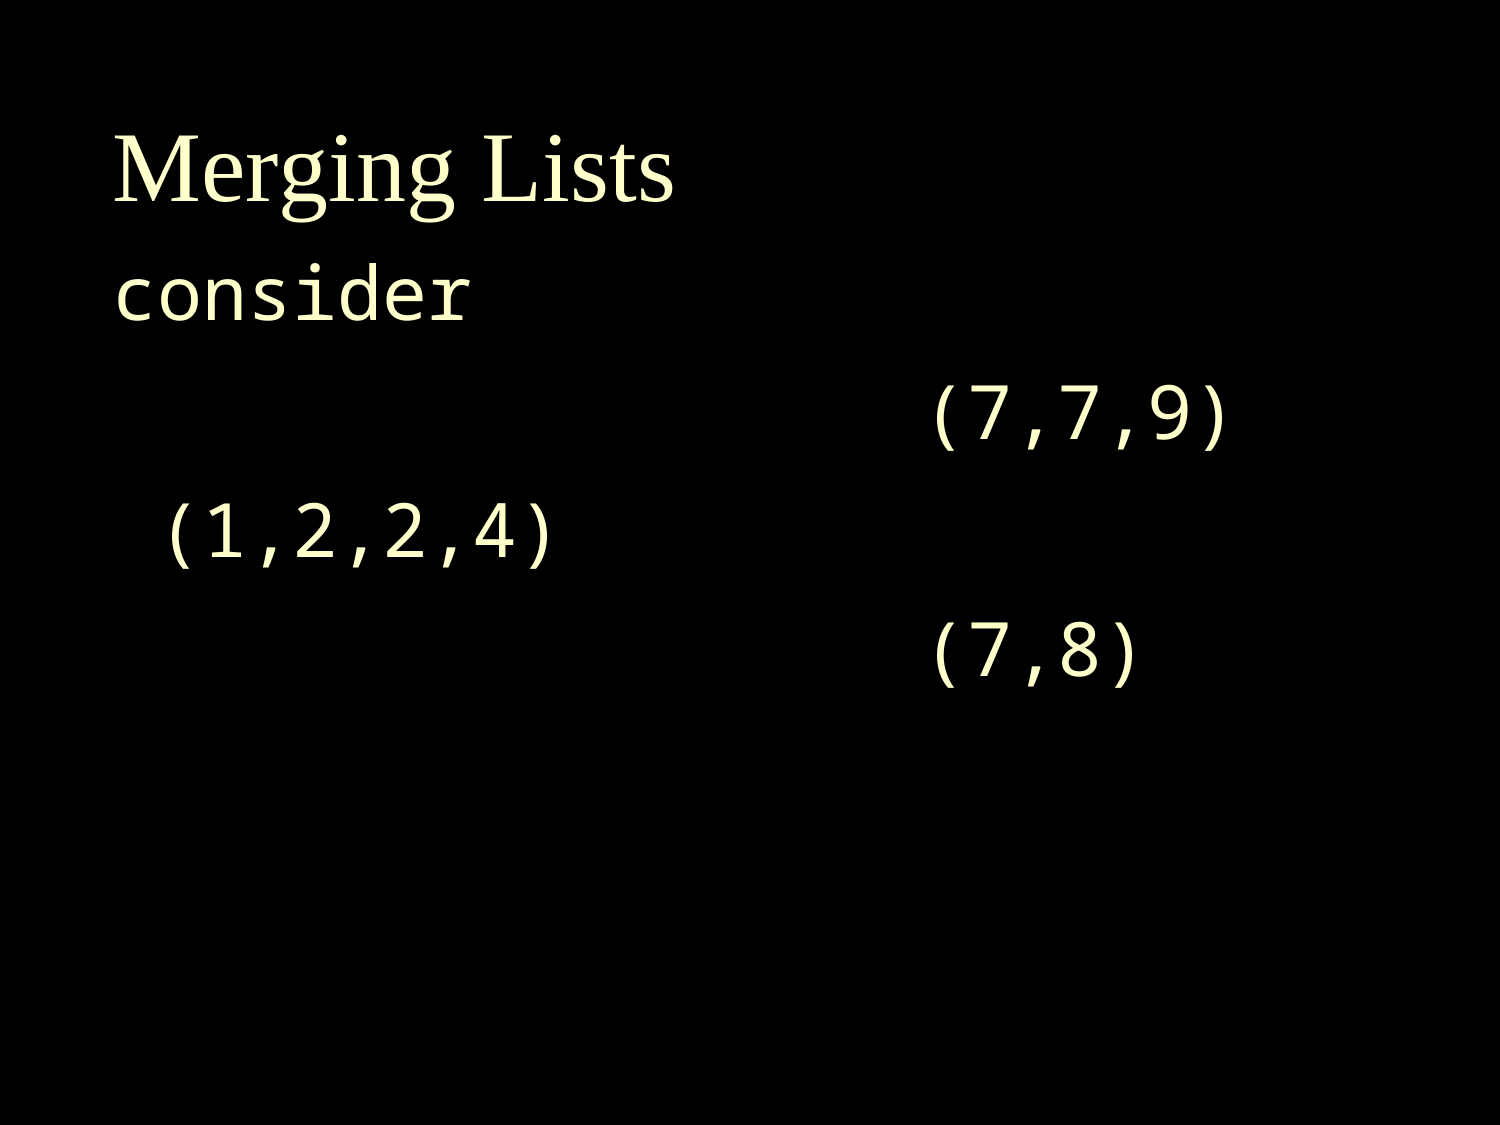

# Merging Lists
consider
 (7,7,9)
 (1,2,2,4)
 (7,8)